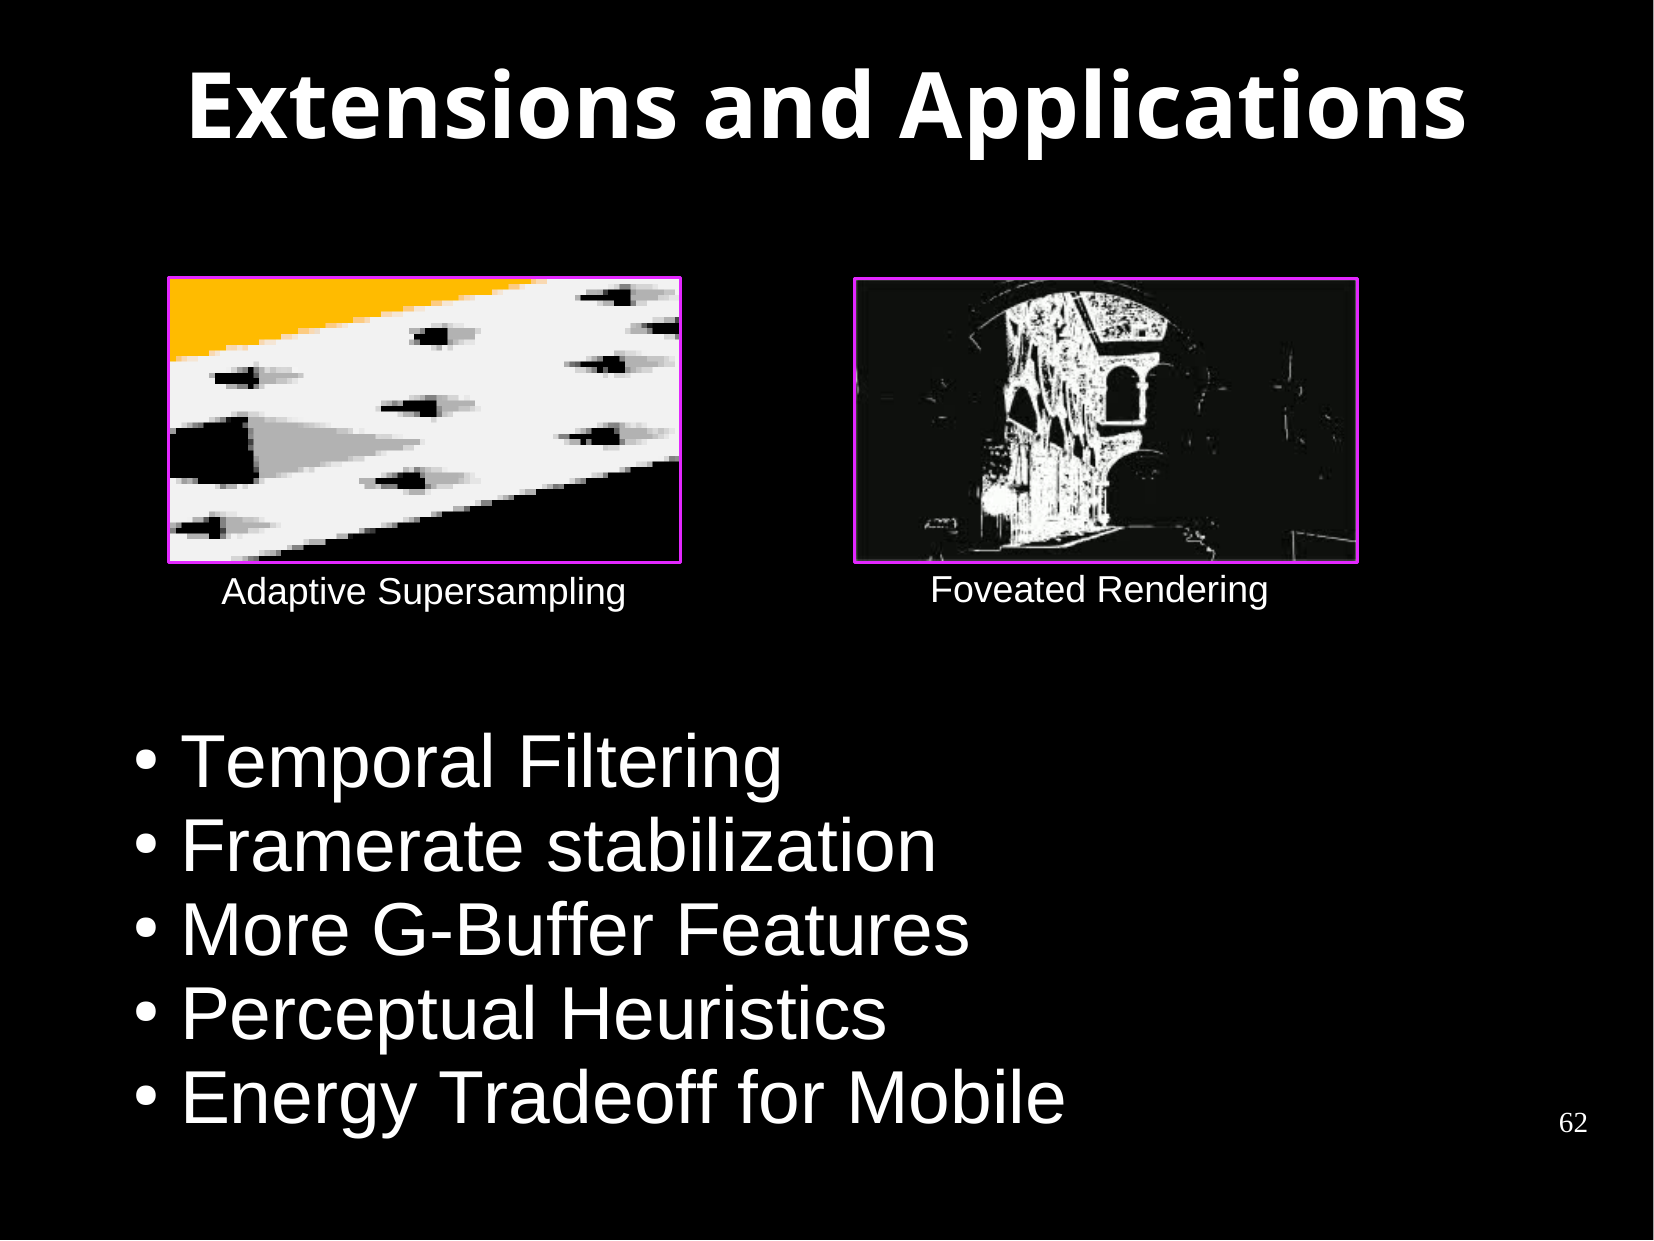

# Extensions and Applications
Foveated Rendering
Adaptive Supersampling
 Temporal Filtering
 Framerate stabilization
 More G-Buffer Features
 Perceptual Heuristics
 Energy Tradeoff for Mobile
62